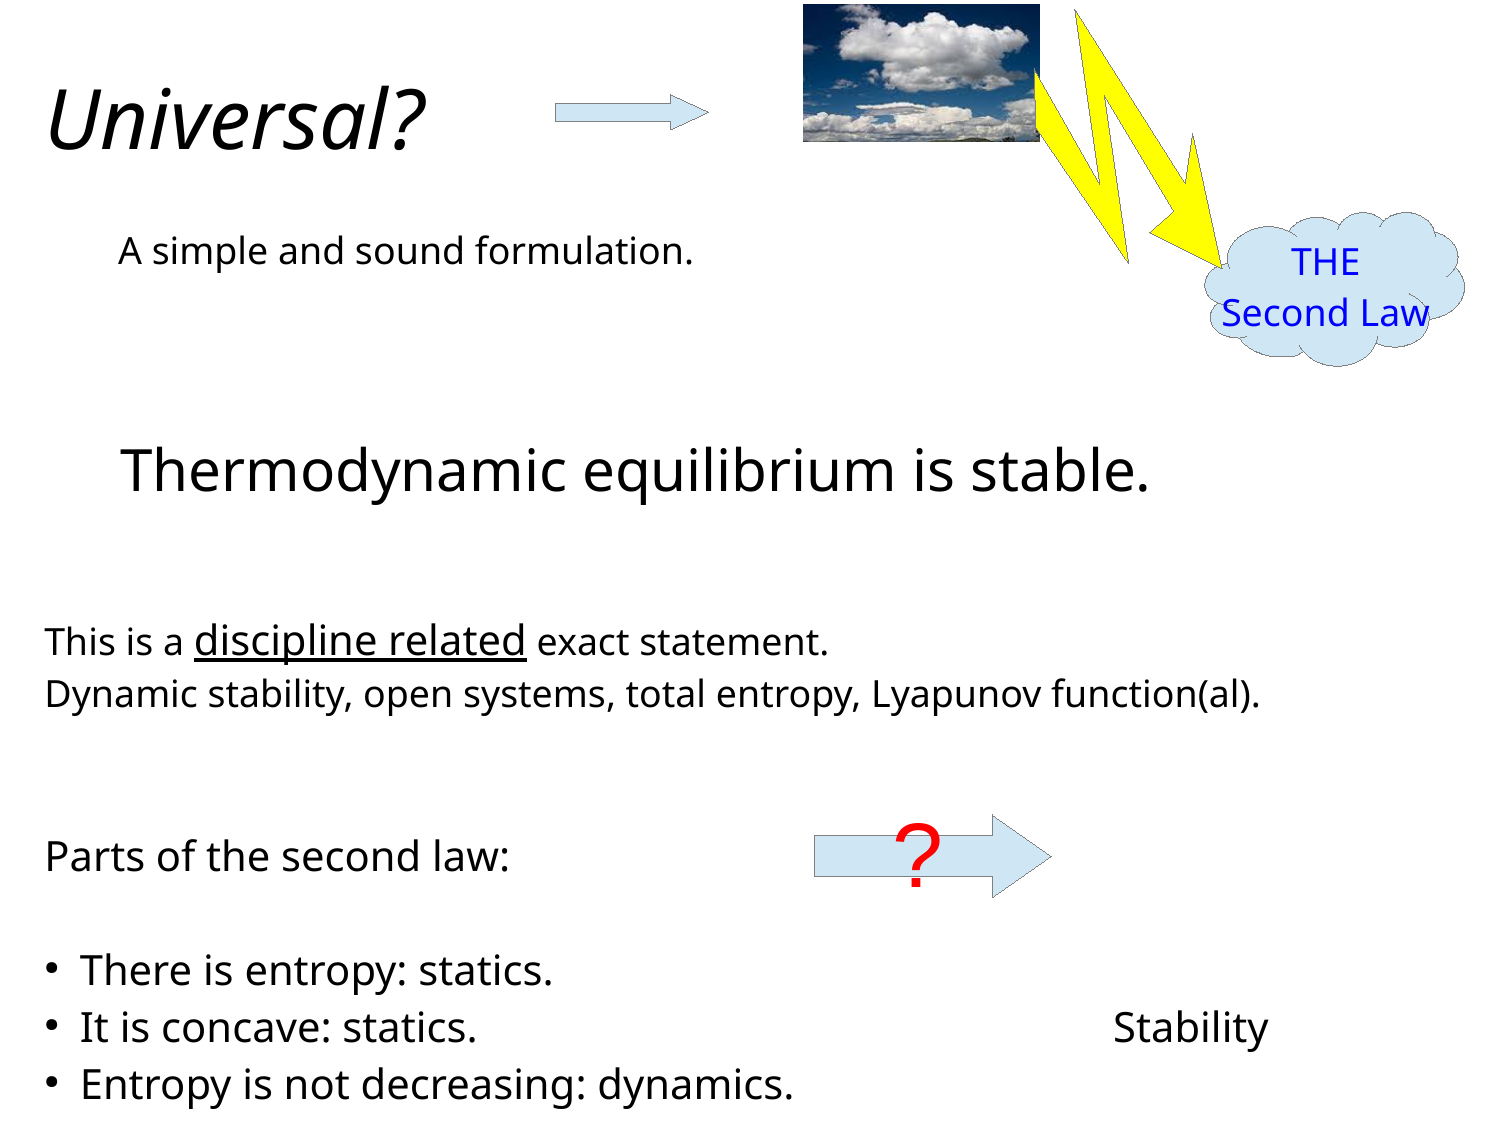

Universal?
	A simple and sound formulation.
Thermodynamic equilibrium is stable.
This is a discipline related exact statement.
Dynamic stability, open systems, total entropy, Lyapunov function(al).
Parts of the second law:
There is entropy: statics.
It is concave: statics.									Stability
Entropy is not decreasing: dynamics.
THE
Second Law
?